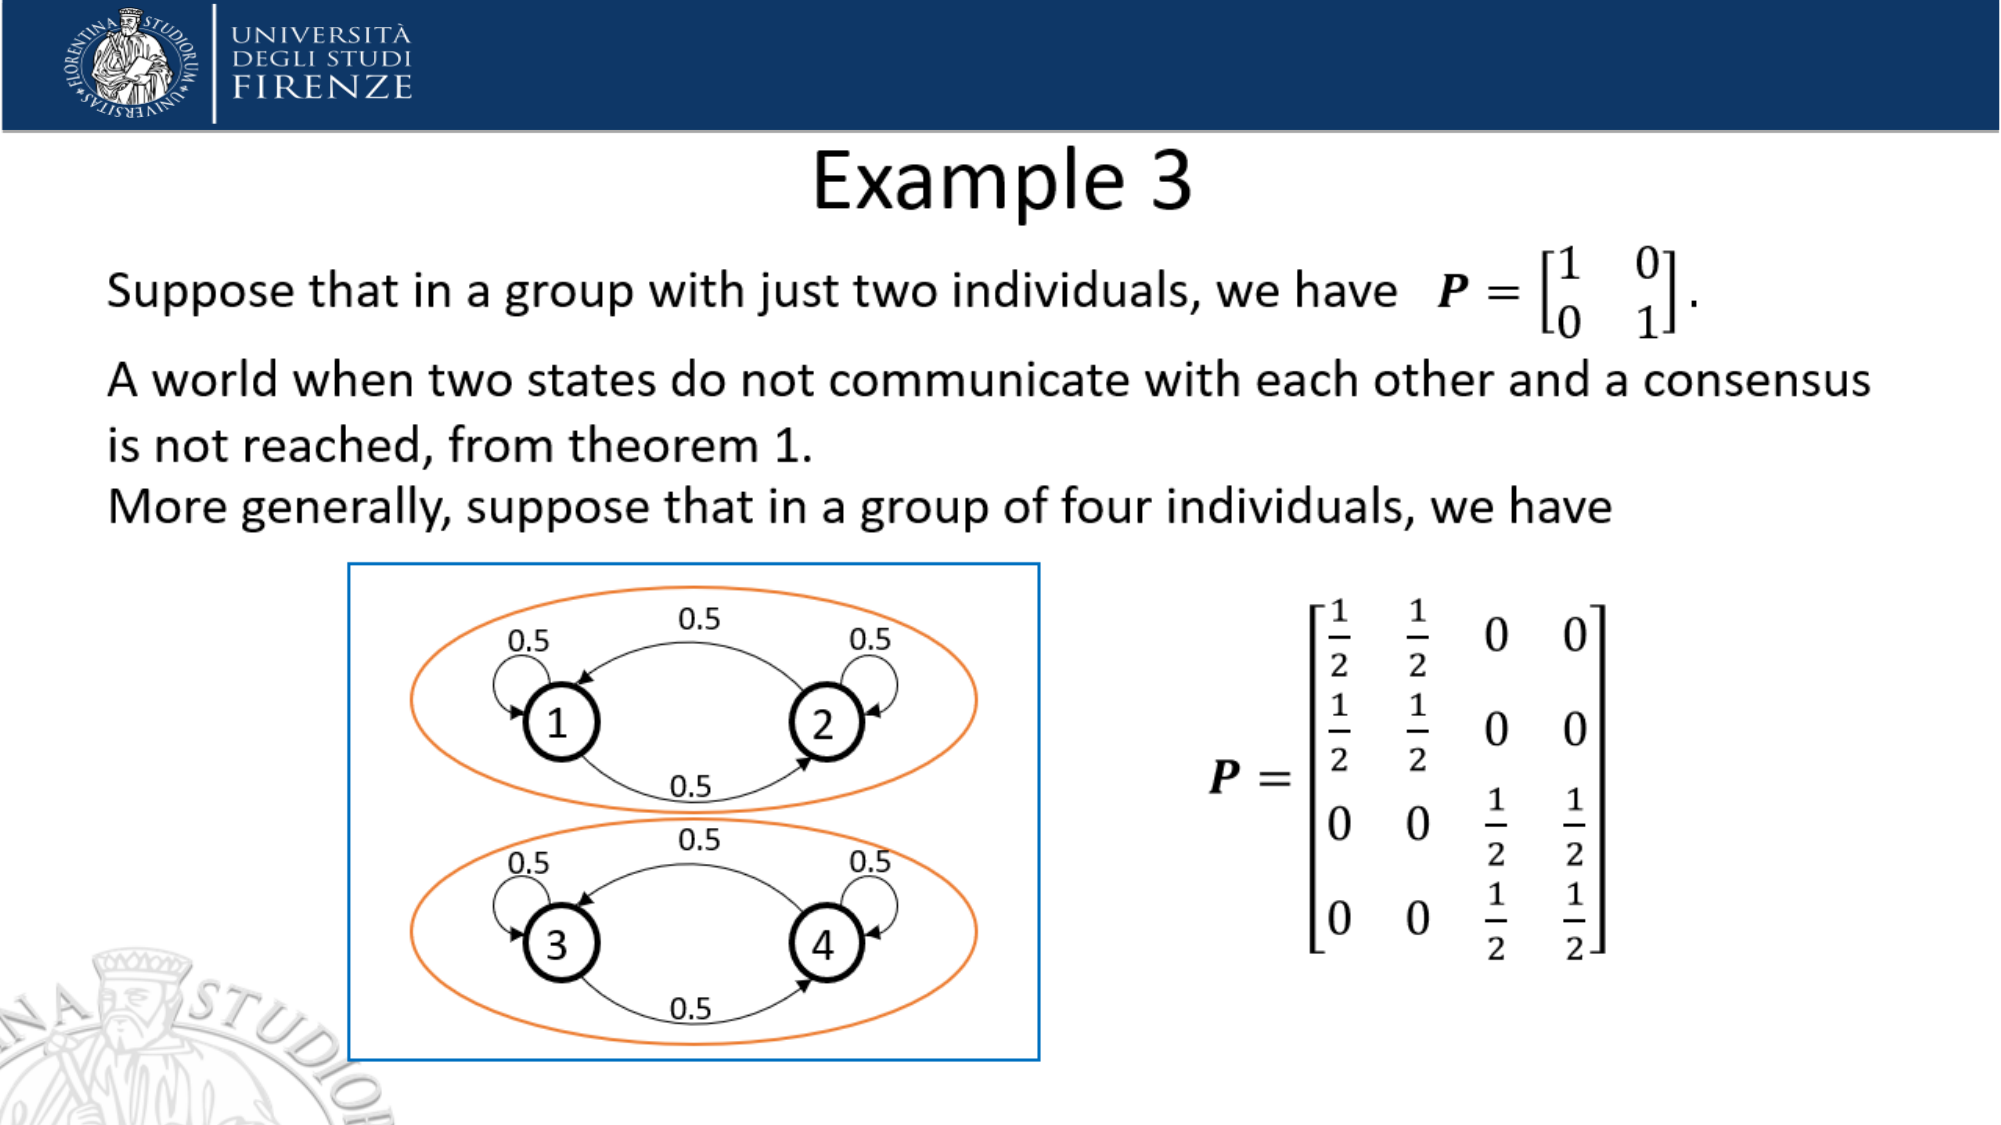

# Example 3
Suppose that in a group with just two individuals, we have
A world when two states do not communicate with each other and a consensus is not reached, from theorem 1.
More generally, suppose that in a group of four individuals, we have
0.5
0.5
0.5
0.5
1
2
0.5
0.5
0.5
0.5
3
4